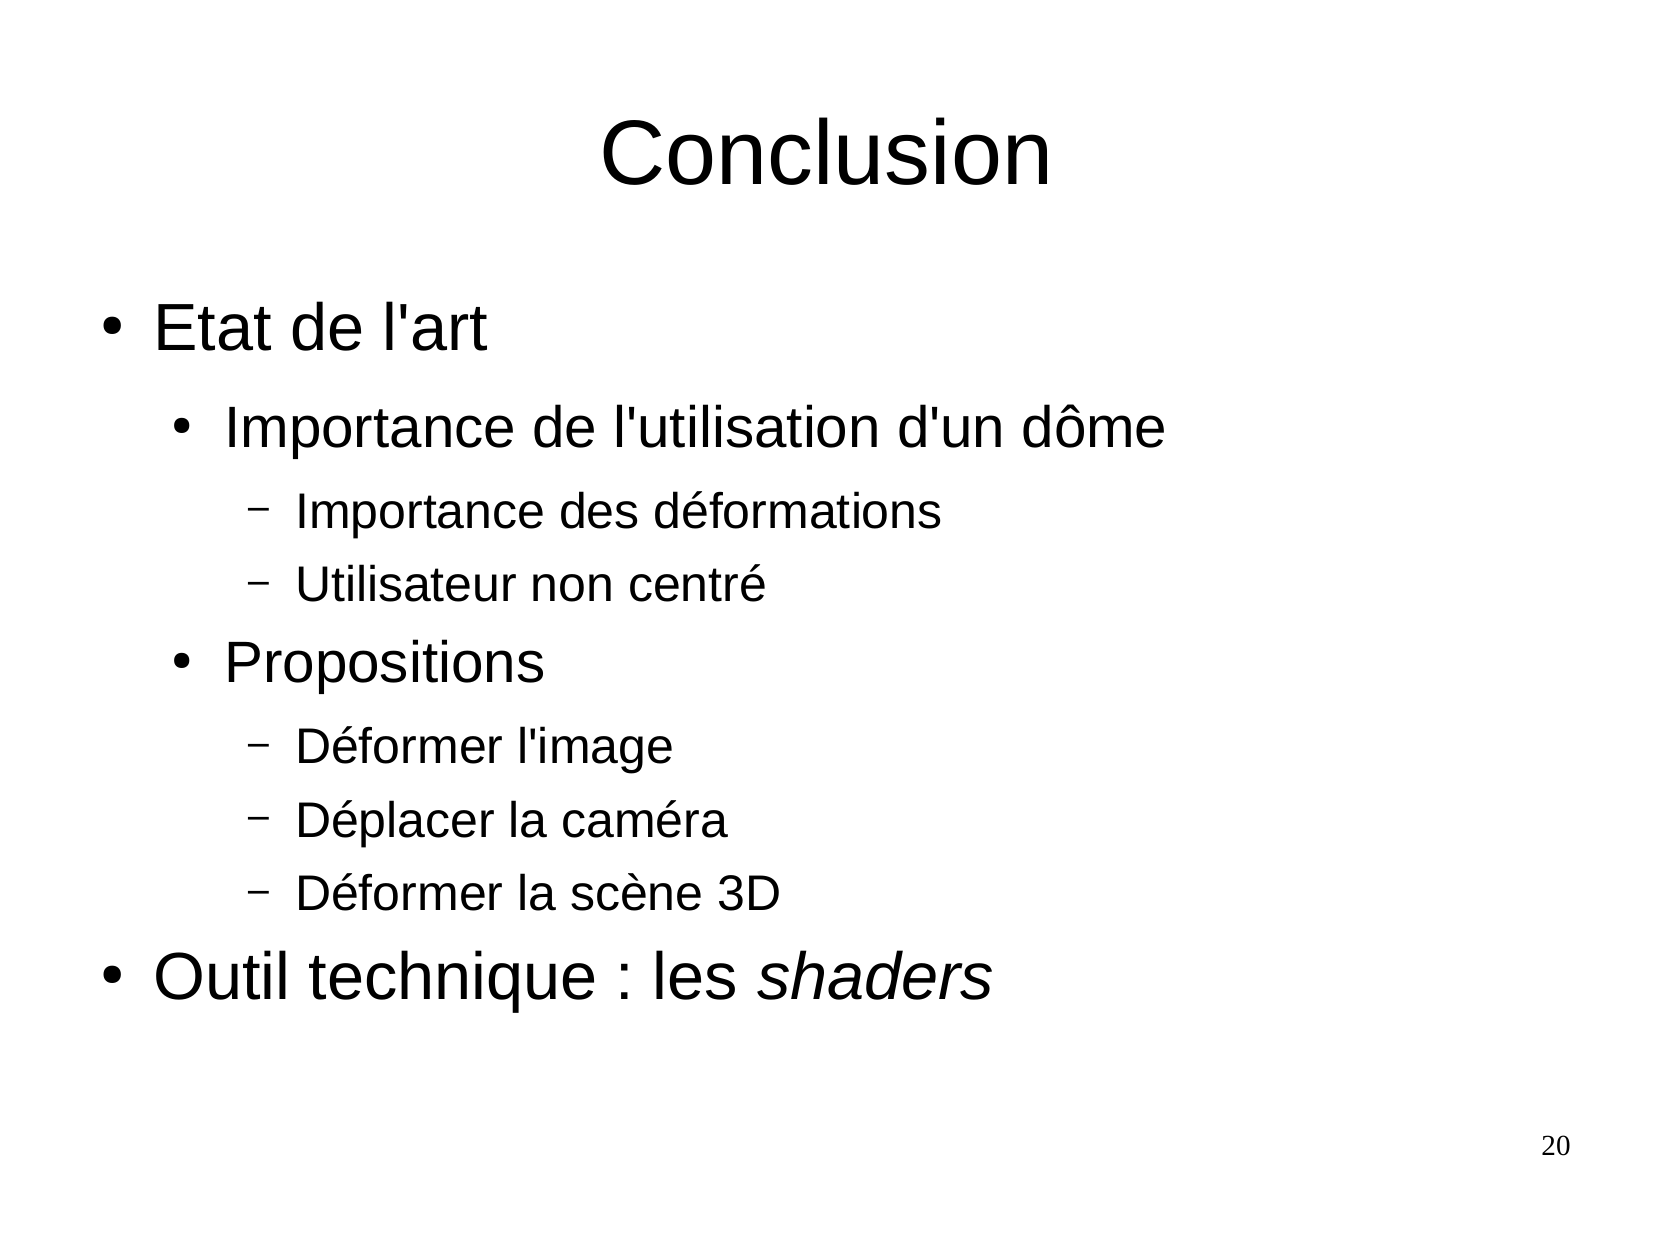

# Conclusion
Etat de l'art
Importance de l'utilisation d'un dôme
Importance des déformations
Utilisateur non centré
Propositions
Déformer l'image
Déplacer la caméra
Déformer la scène 3D
Outil technique : les shaders
20